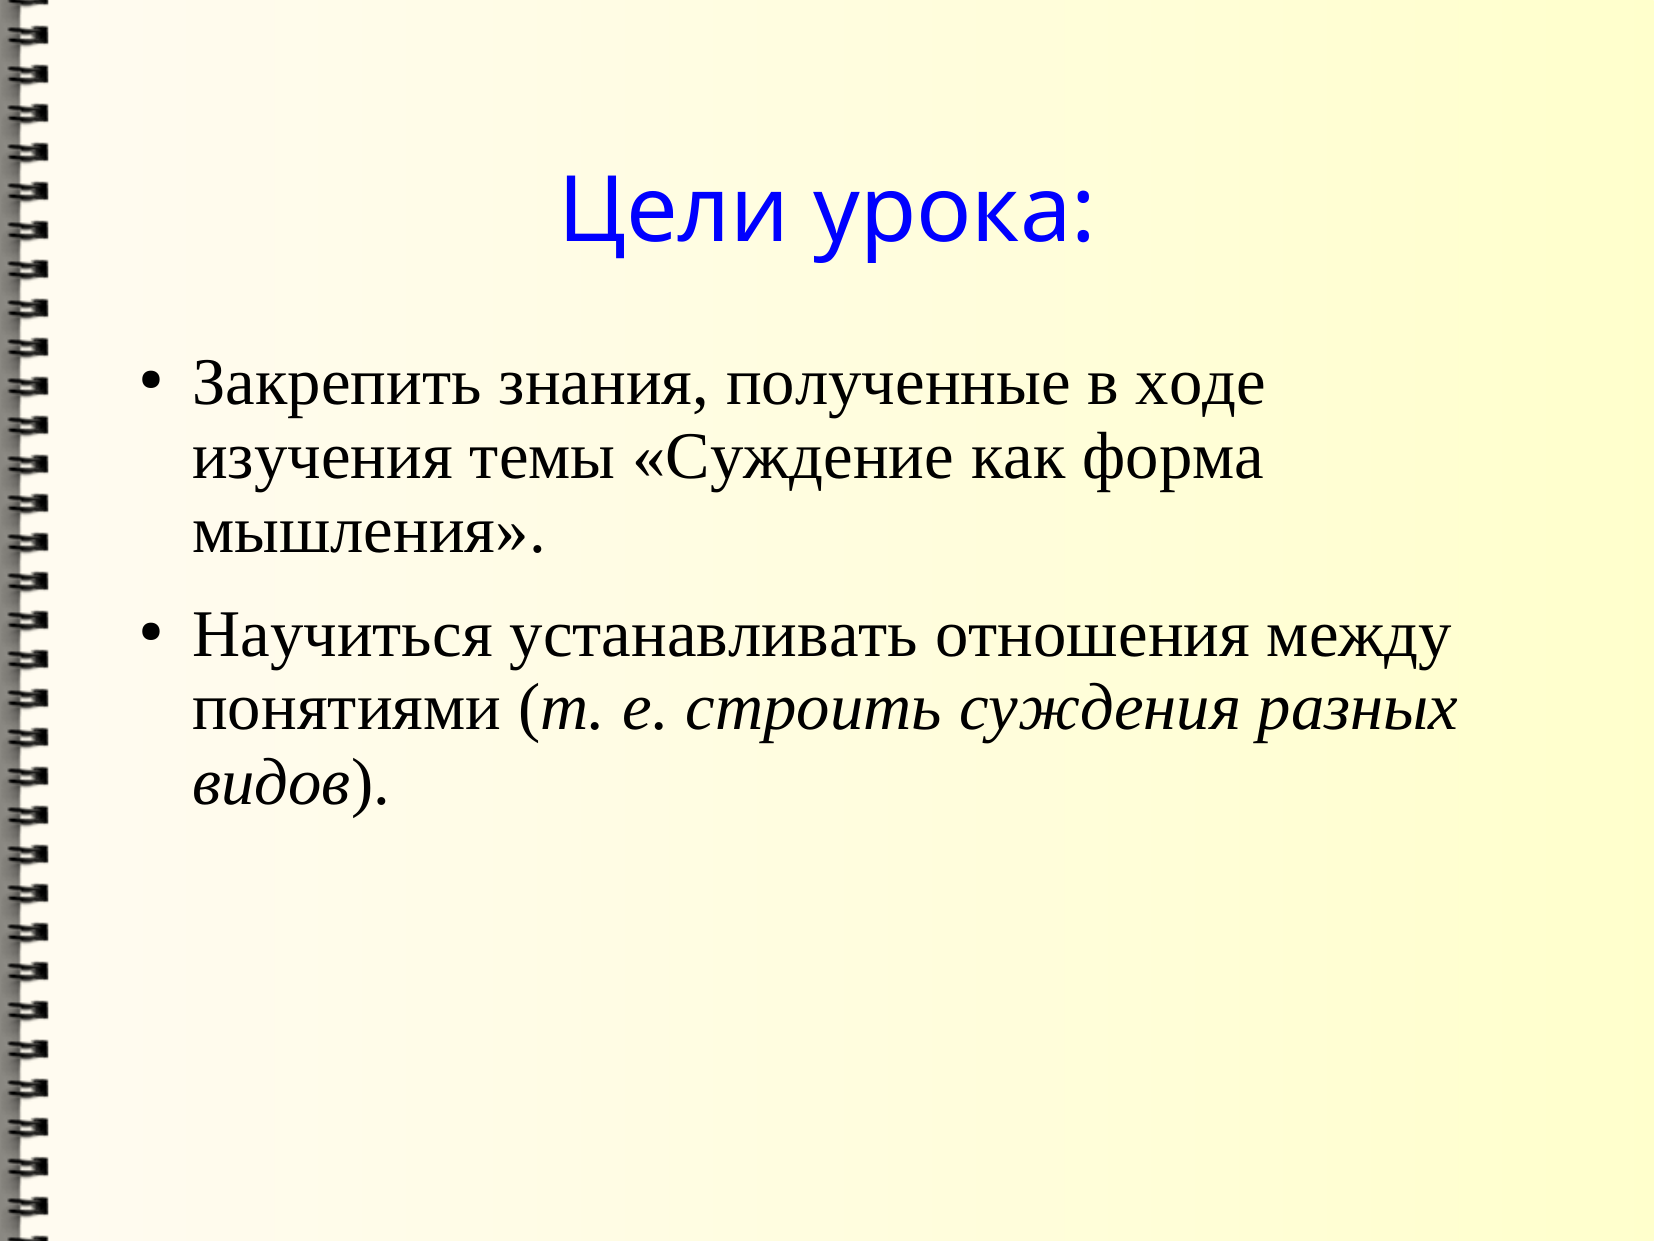

# Цели урока:
Закрепить знания, полученные в ходе изучения темы «Суждение как форма мышления».
Научиться устанавливать отношения между понятиями (т. е. строить суждения разных видов).